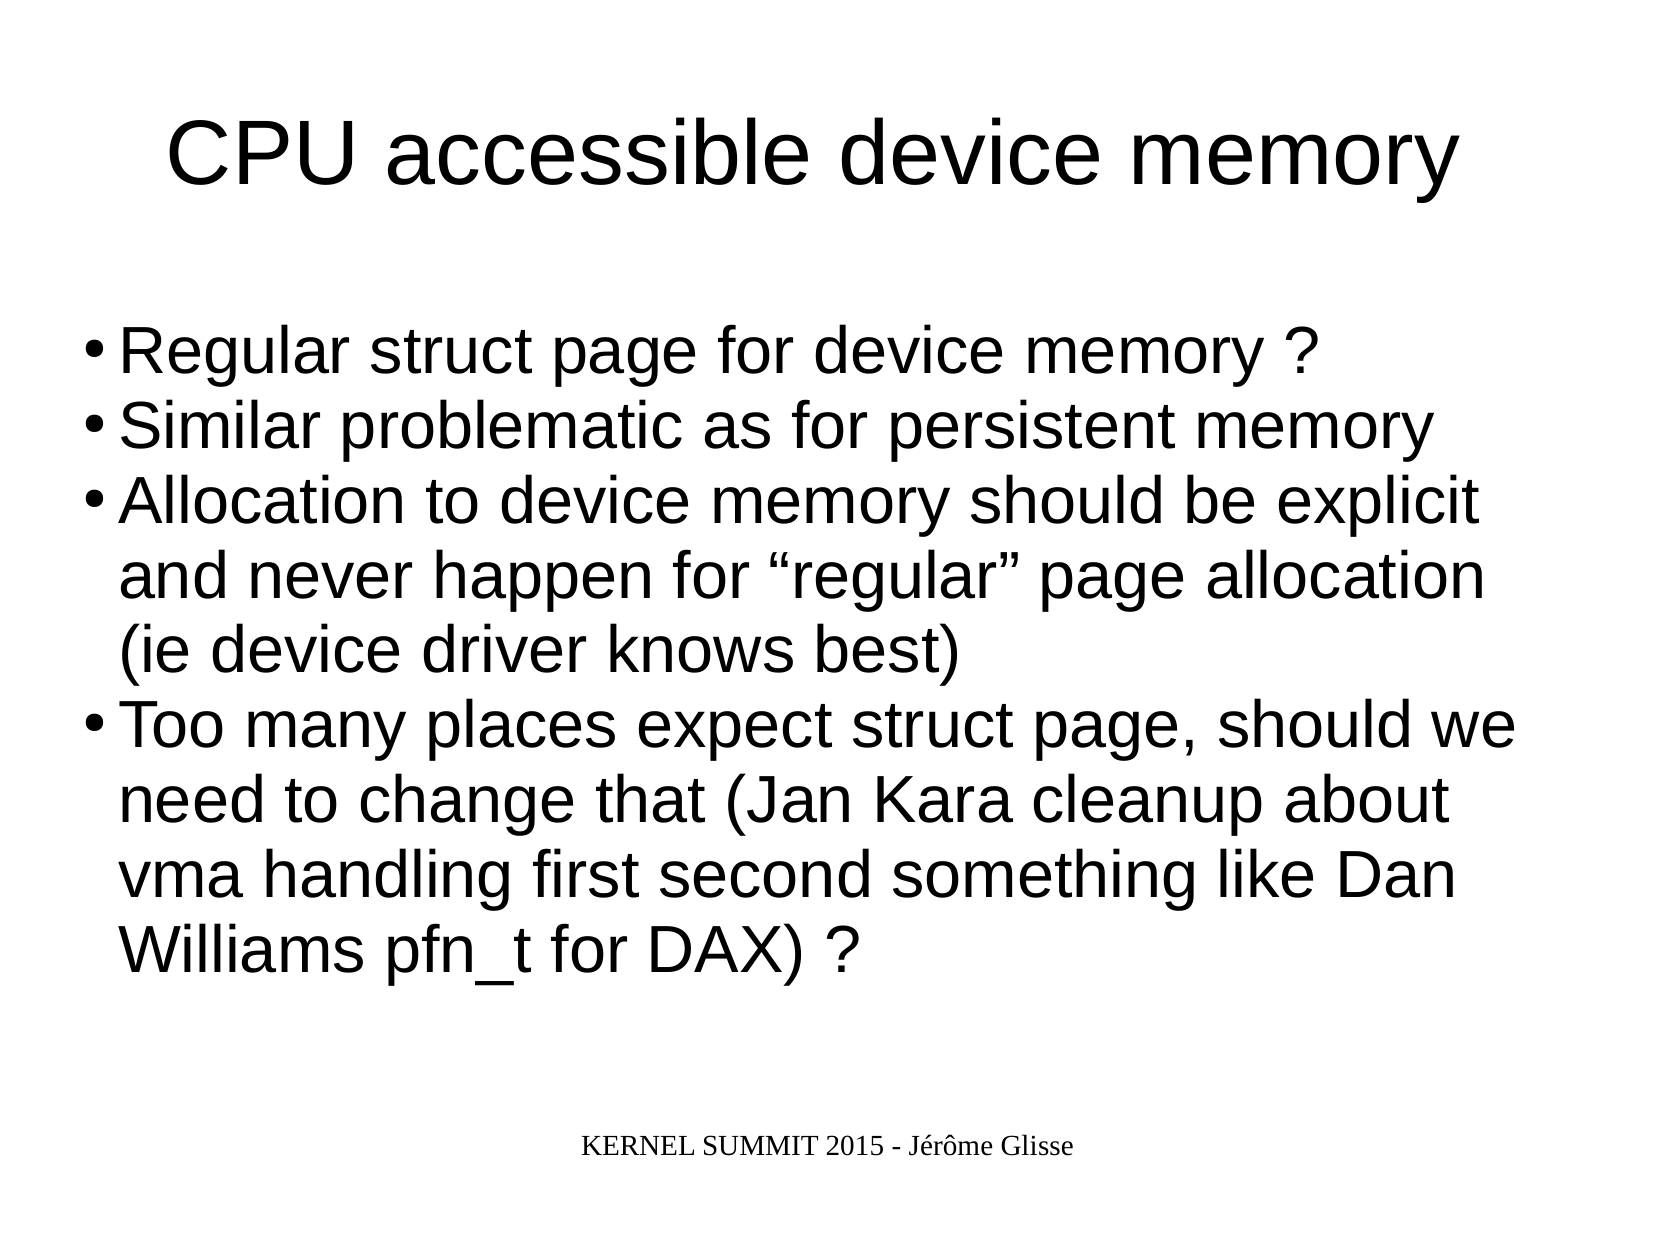

# CPU accessible device memory
Regular struct page for device memory ?
Similar problematic as for persistent memory
Allocation to device memory should be explicit and never happen for “regular” page allocation (ie device driver knows best)
Too many places expect struct page, should we need to change that (Jan Kara cleanup about vma handling first second something like Dan Williams pfn_t for DAX) ?
KERNEL SUMMIT 2015 - Jérôme Glisse